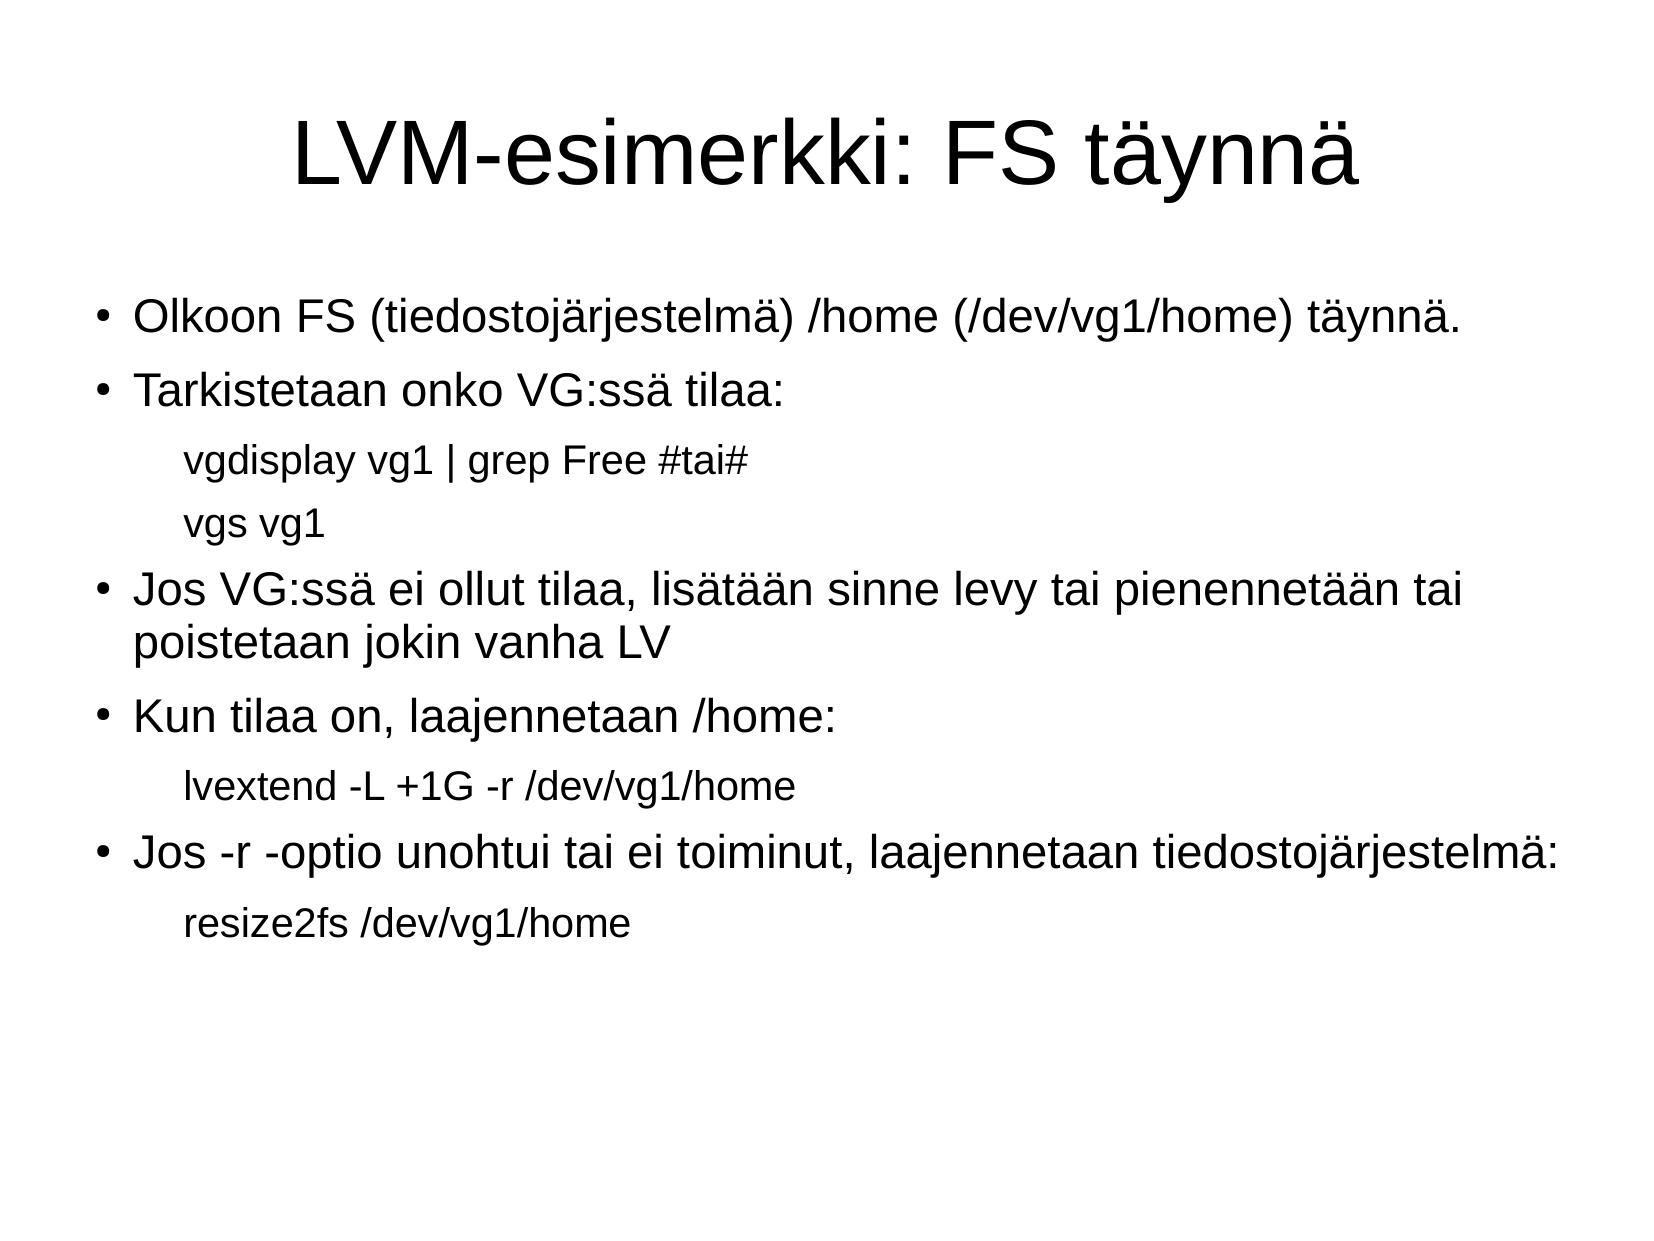

# LVM-esimerkki: FS täynnä
Olkoon FS (tiedostojärjestelmä) /home (/dev/vg1/home) täynnä.
Tarkistetaan onko VG:ssä tilaa:
vgdisplay vg1 | grep Free #tai#
vgs vg1
Jos VG:ssä ei ollut tilaa, lisätään sinne levy tai pienennetään tai poistetaan jokin vanha LV
Kun tilaa on, laajennetaan /home:
lvextend -L +1G -r /dev/vg1/home
Jos -r -optio unohtui tai ei toiminut, laajennetaan tiedostojärjestelmä:
resize2fs /dev/vg1/home